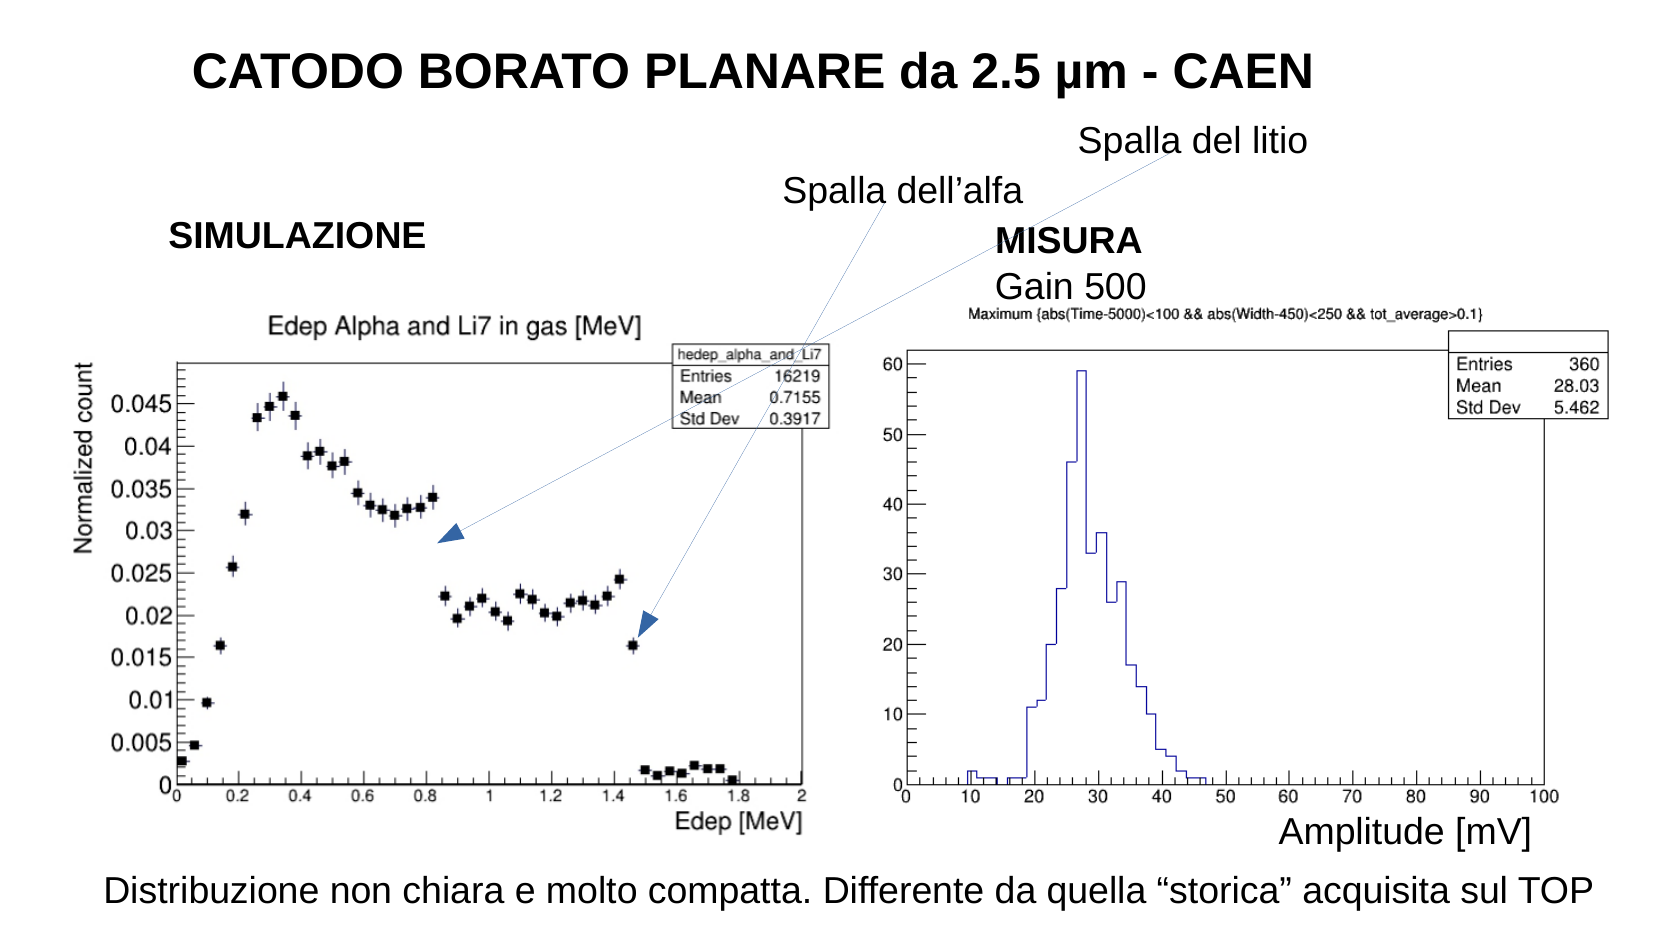

CATODO BORATO PLANARE da 2.5 µm - CAEN
Spalla del litio
Spalla dell’alfa
SIMULAZIONE
MISURA
Gain 500
Amplitude [mV]
Distribuzione non chiara e molto compatta. Differente da quella “storica” acquisita sul TOP